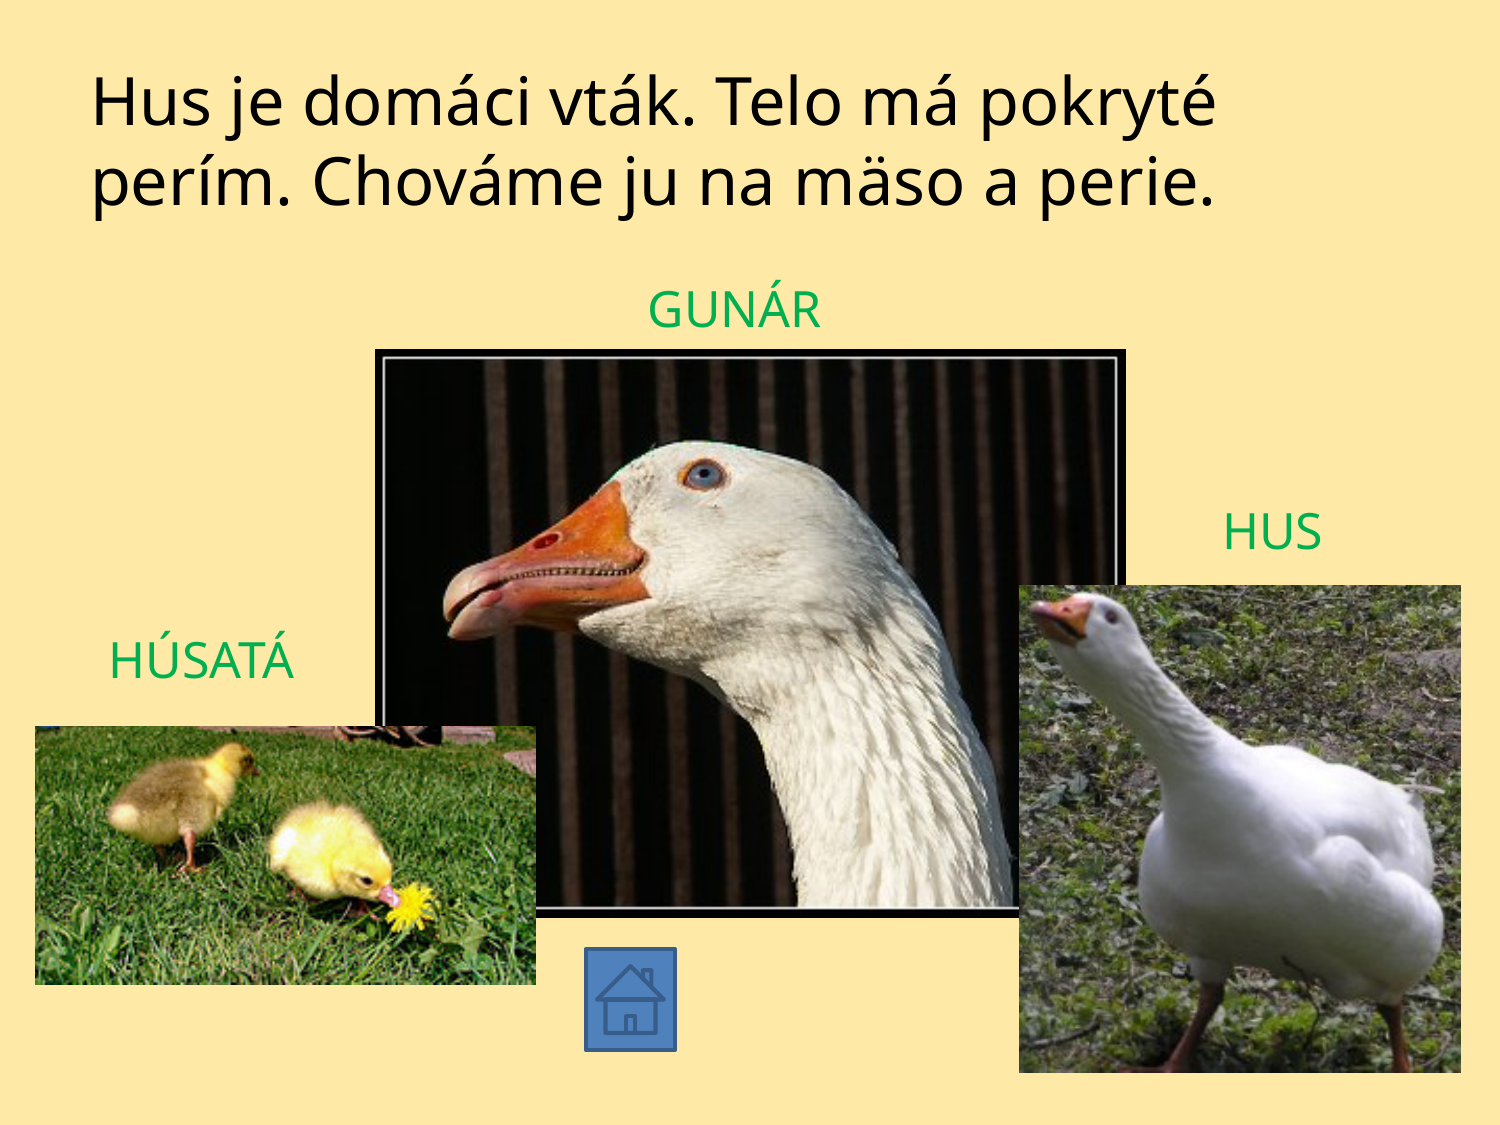

# Hus je domáci vták. Telo má pokryté perím. Chováme ju na mäso a perie.
GUNÁR
HUS
HÚSATÁ